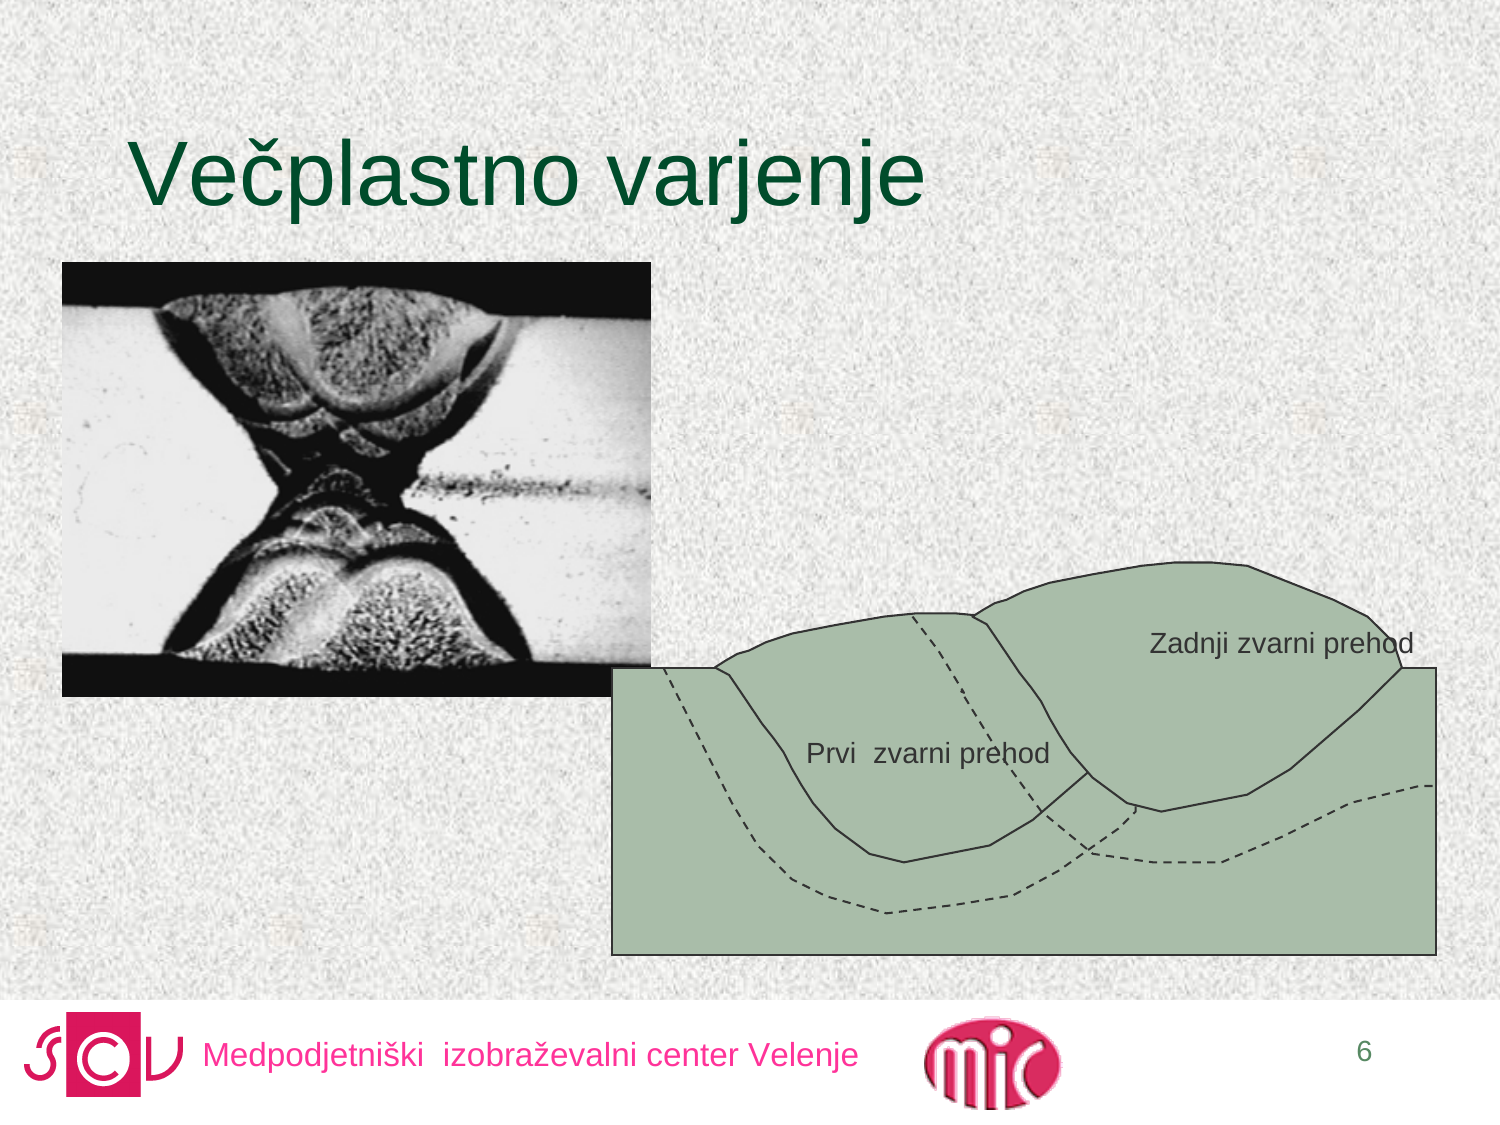

# Večplastno varjenje
Zadnji zvarni prehod
Prvi zvarni prehod
5